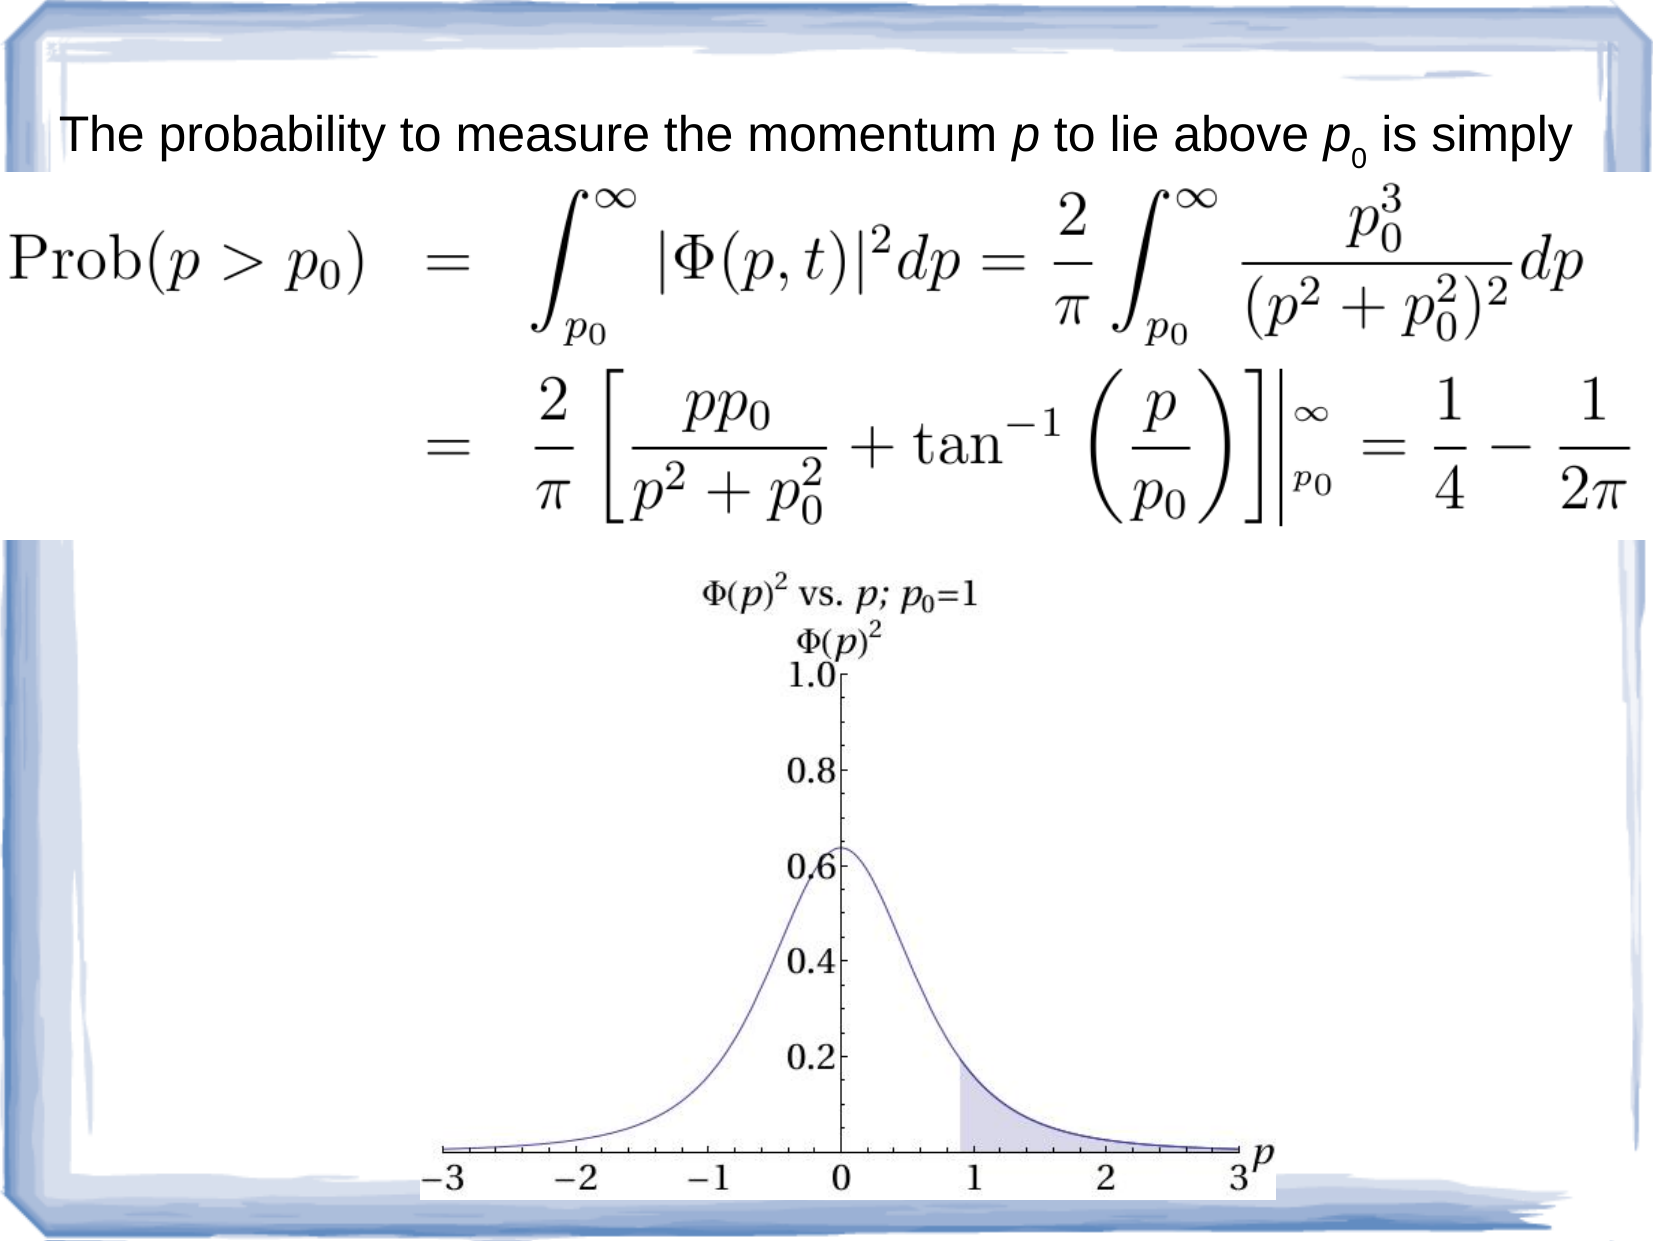

The probability to measure the momentum p to lie above p0 is simply